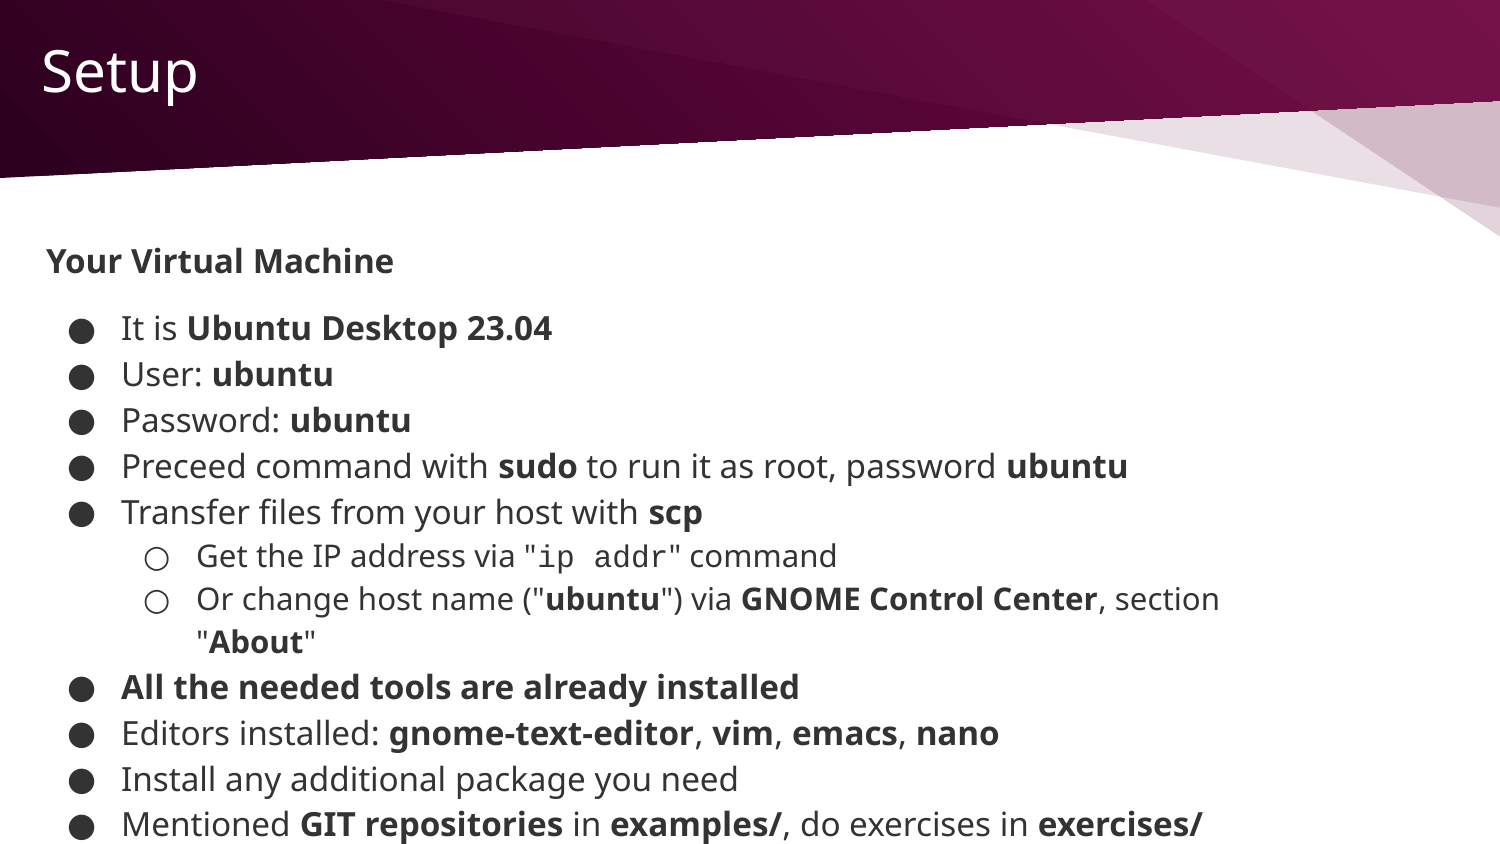

Setup
# Your Virtual Machine
It is Ubuntu Desktop 23.04
User: ubuntu
Password: ubuntu
Preceed command with sudo to run it as root, password ubuntu
Transfer files from your host with scp
Get the IP address via "ip addr" command
Or change host name ("ubuntu") via GNOME Control Center, section "About"
All the needed tools are already installed
Editors installed: gnome-text-editor, vim, emacs, nano
Install any additional package you need
Mentioned GIT repositories in examples/, do exercises in exercises/